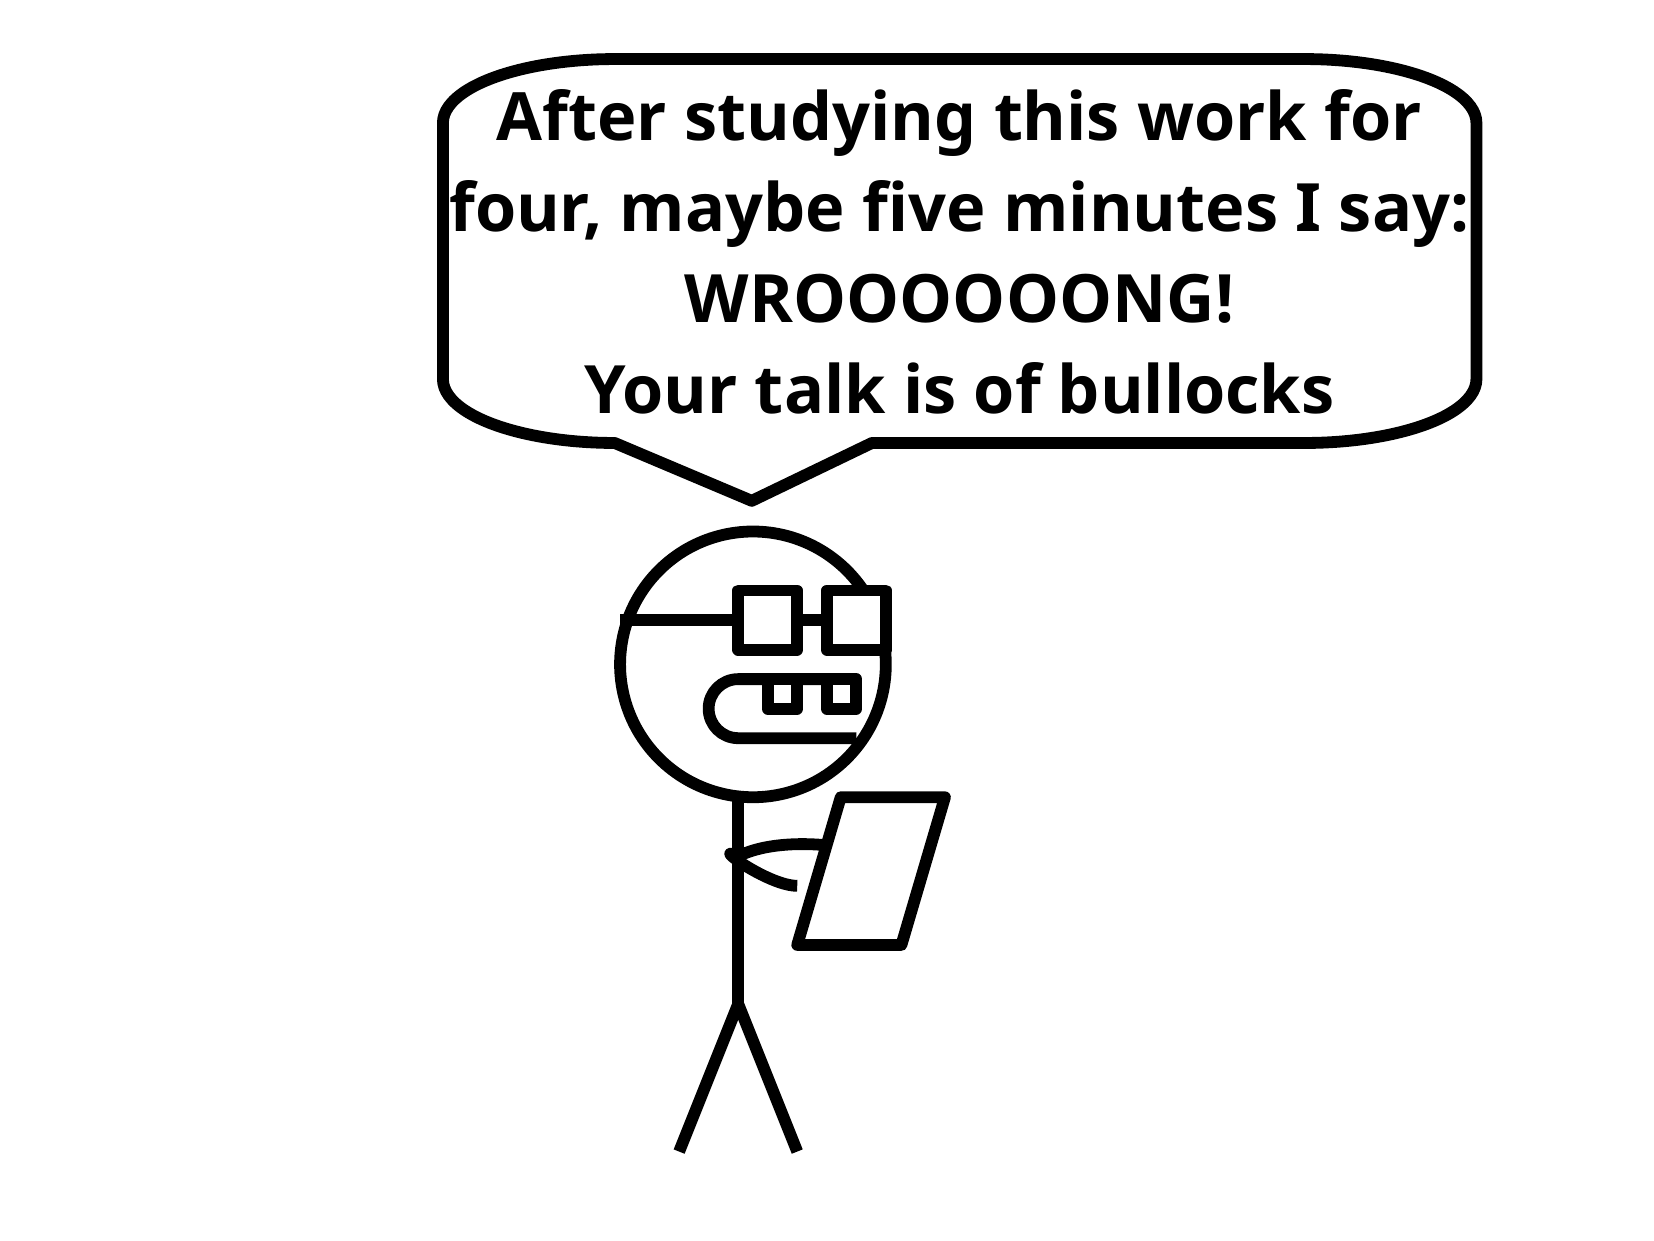

After studying this work for
four, maybe five minutes I say:
WROOOOOONG!
Your talk is of bullocks